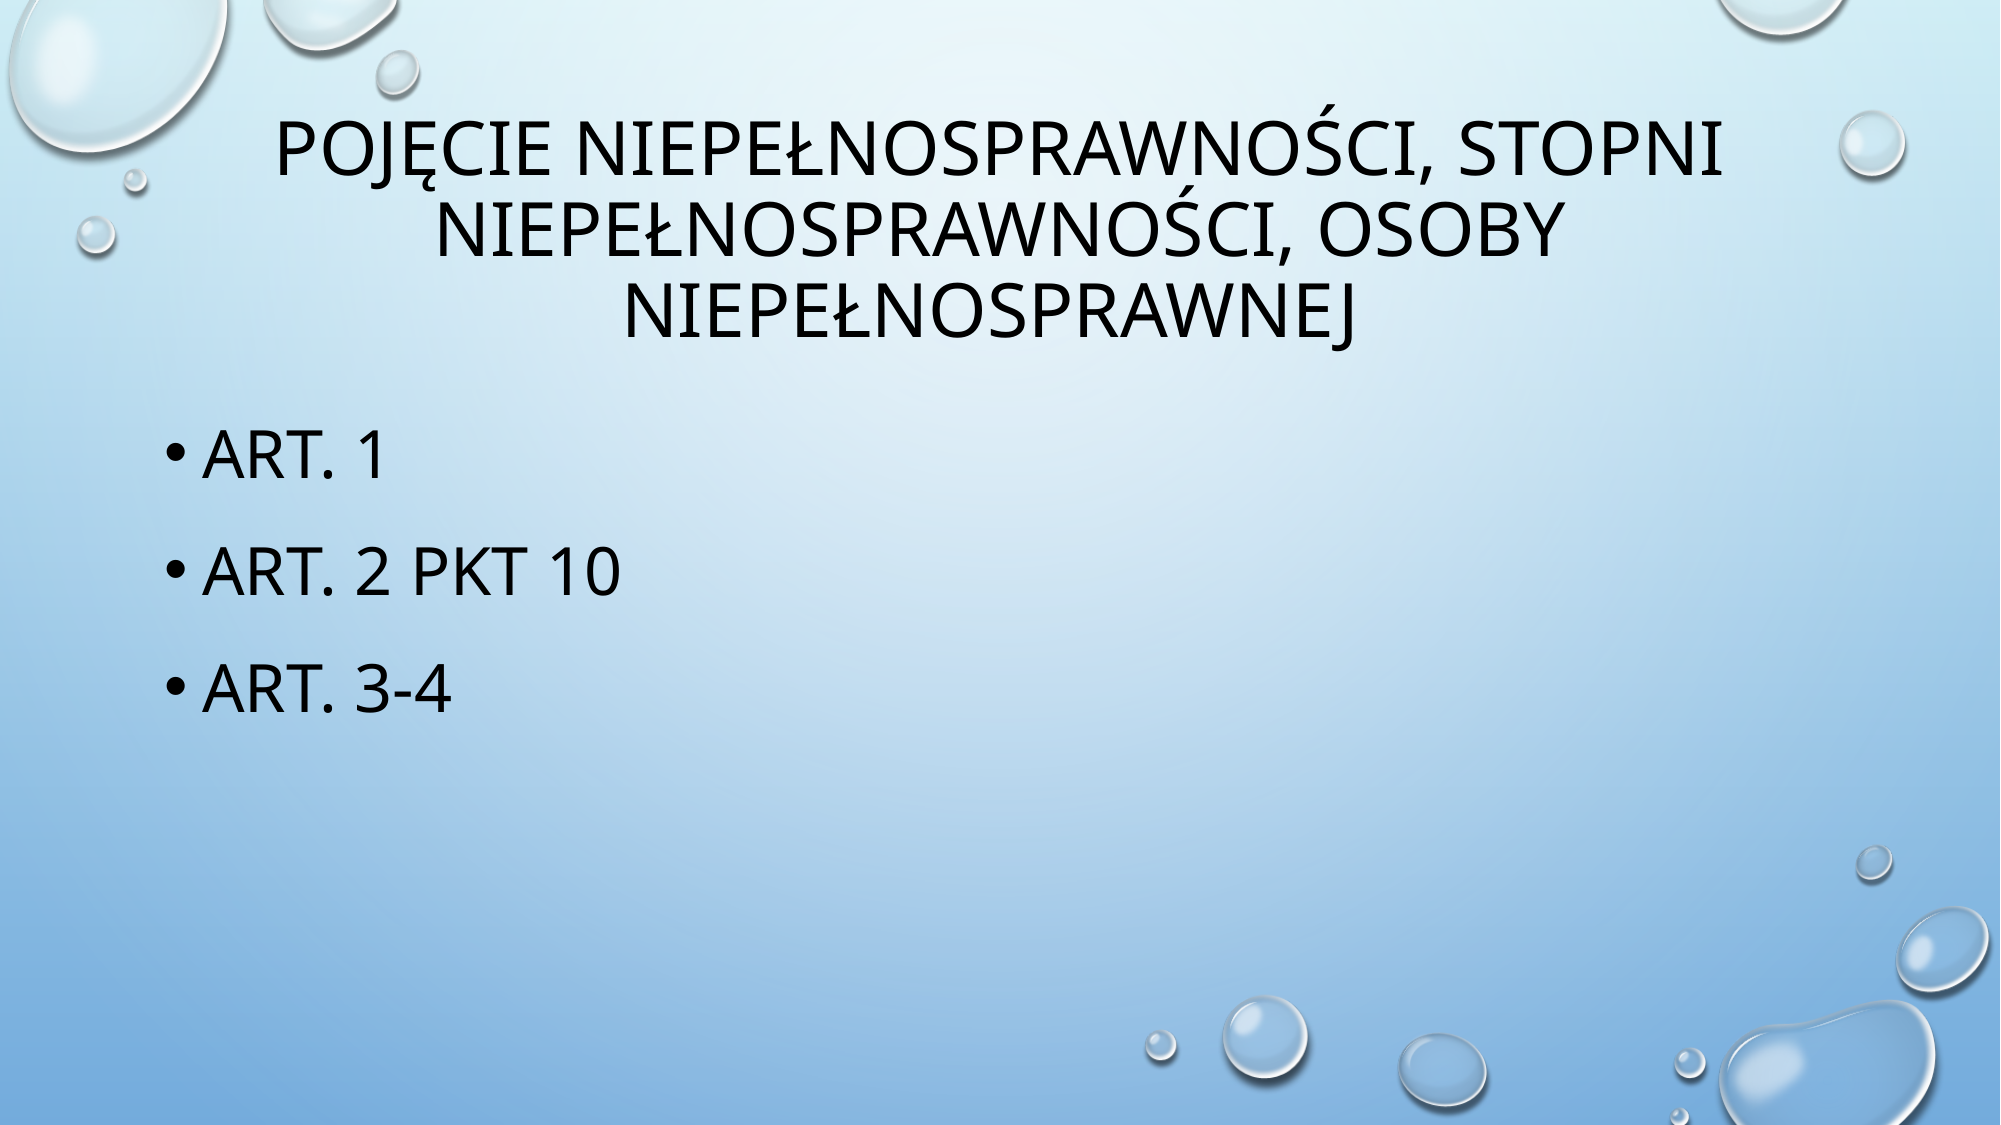

# Pojęcie niepełnosprawności, stopni niepełnosprawności, osoby niepełnosprawnej
Art. 1
Art. 2 pkt 10
Art. 3-4